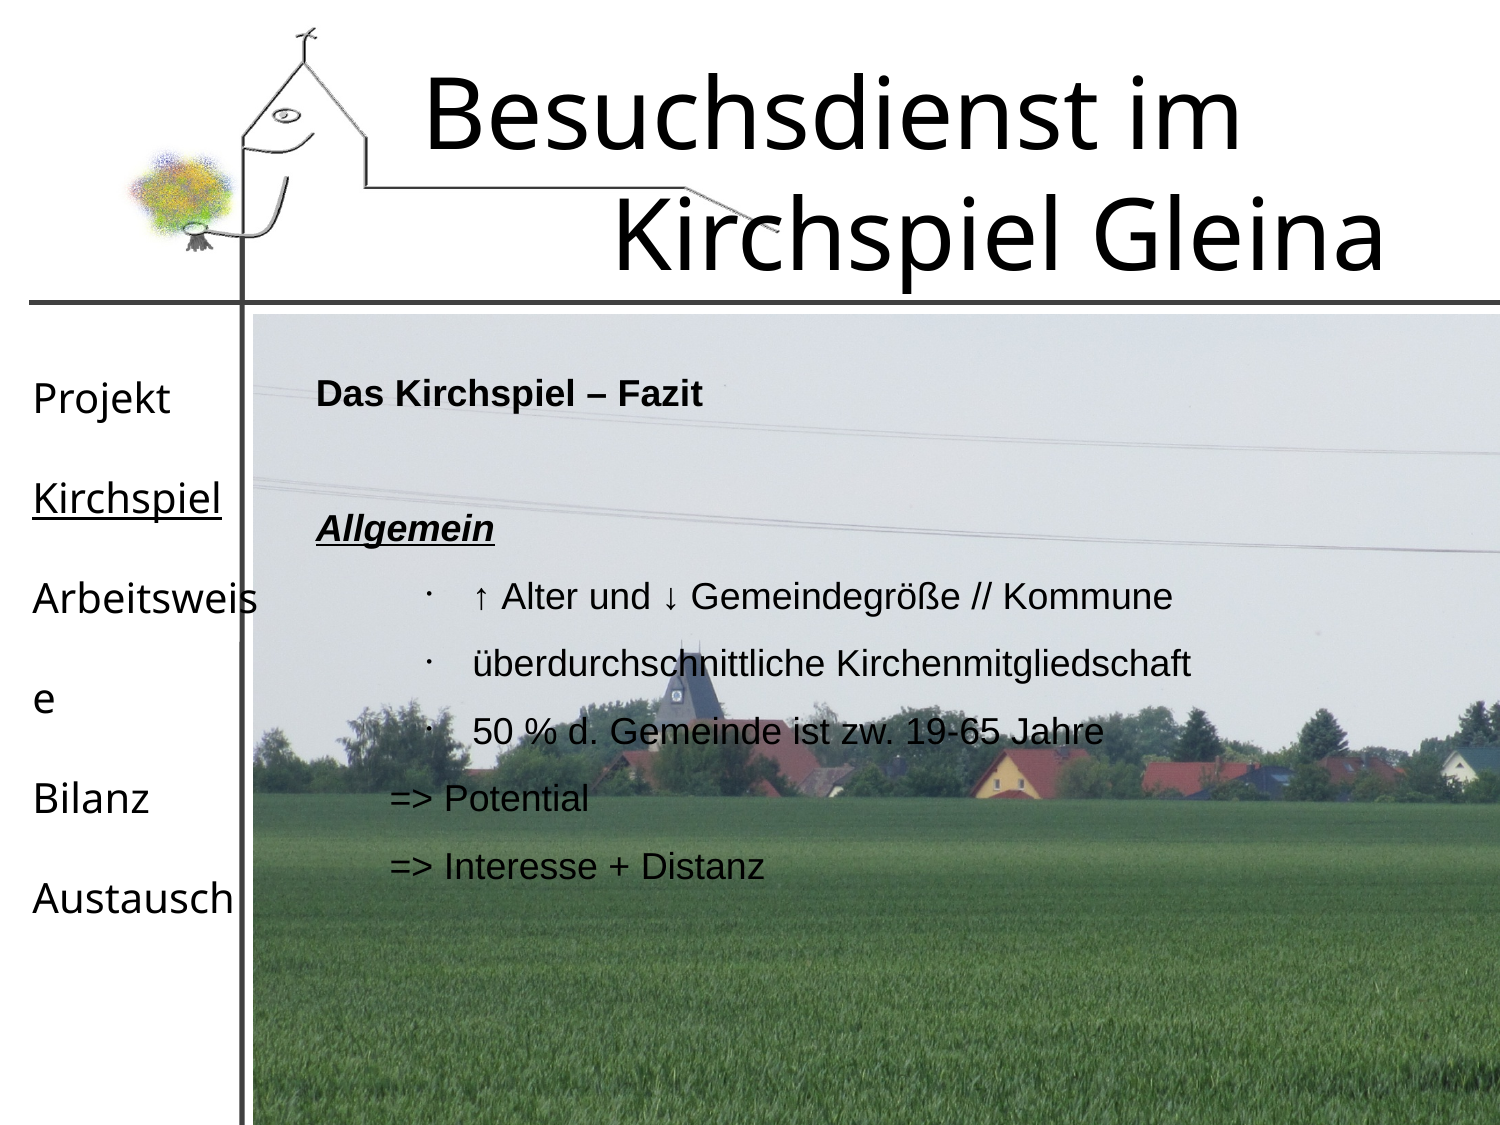

Projekt
Kirchspiel
Arbeitsweise
Bilanz
Austausch
Das Kirchspiel – Fazit
Allgemein
 ↑ Alter und ↓ Gemeindegröße // Kommune
 überdurchschnittliche Kirchenmitgliedschaft
 50 % d. Gemeinde ist zw. 19-65 Jahre
	=> Potential
	=> Interesse + Distanz